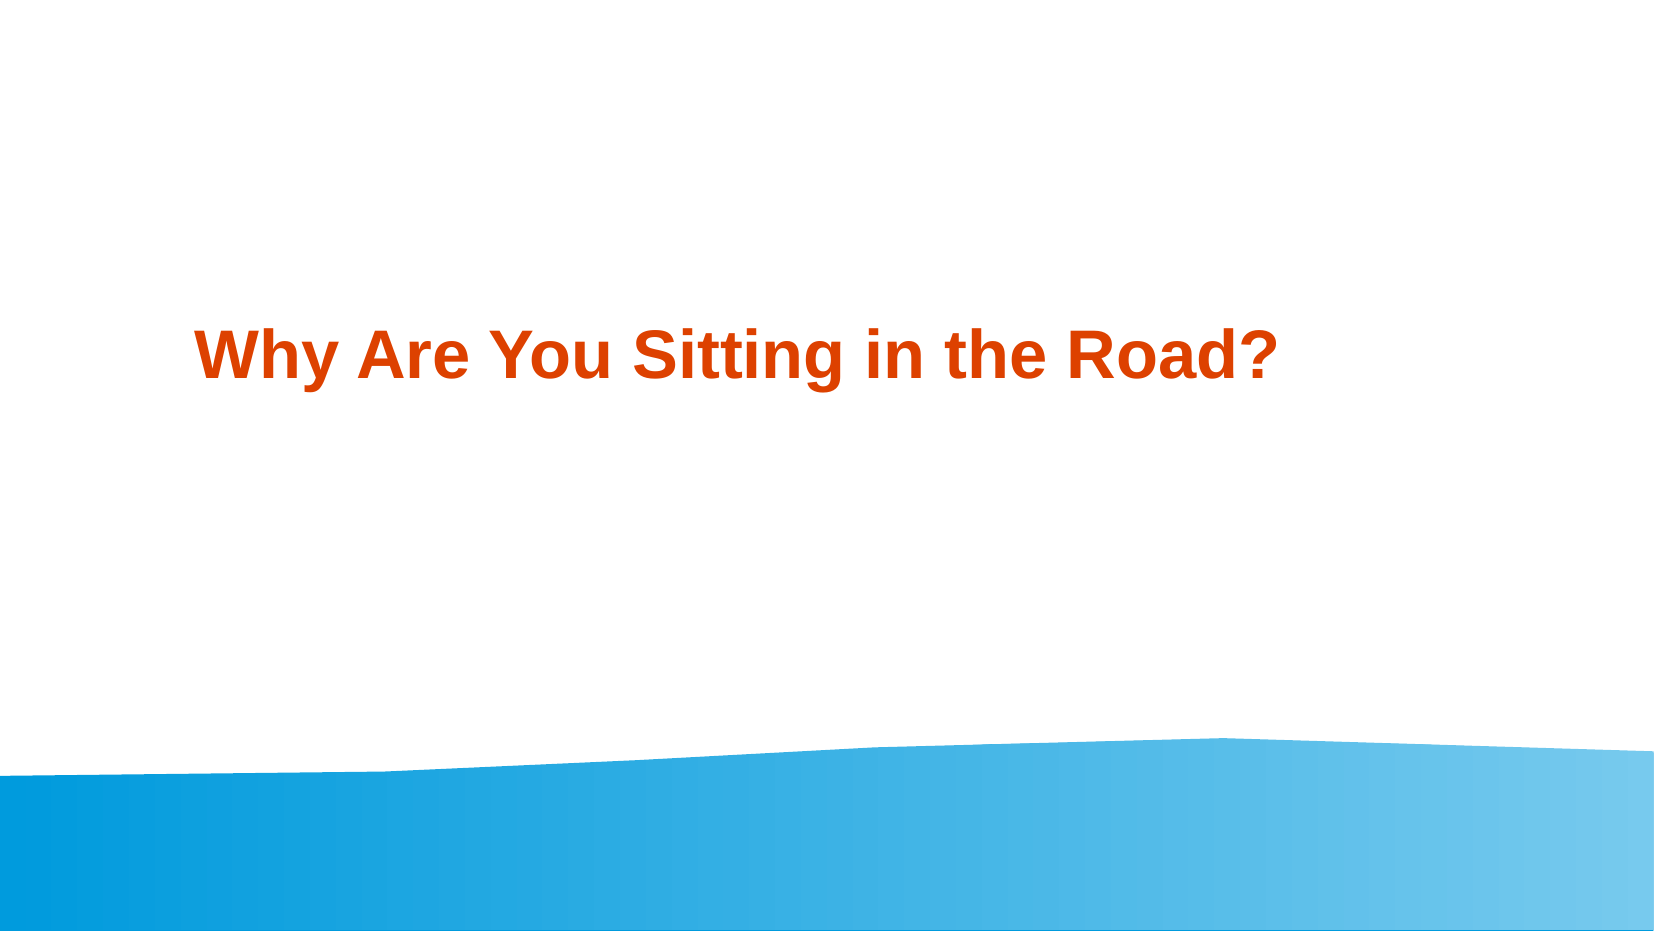

# Why Are You Sitting in the Road?